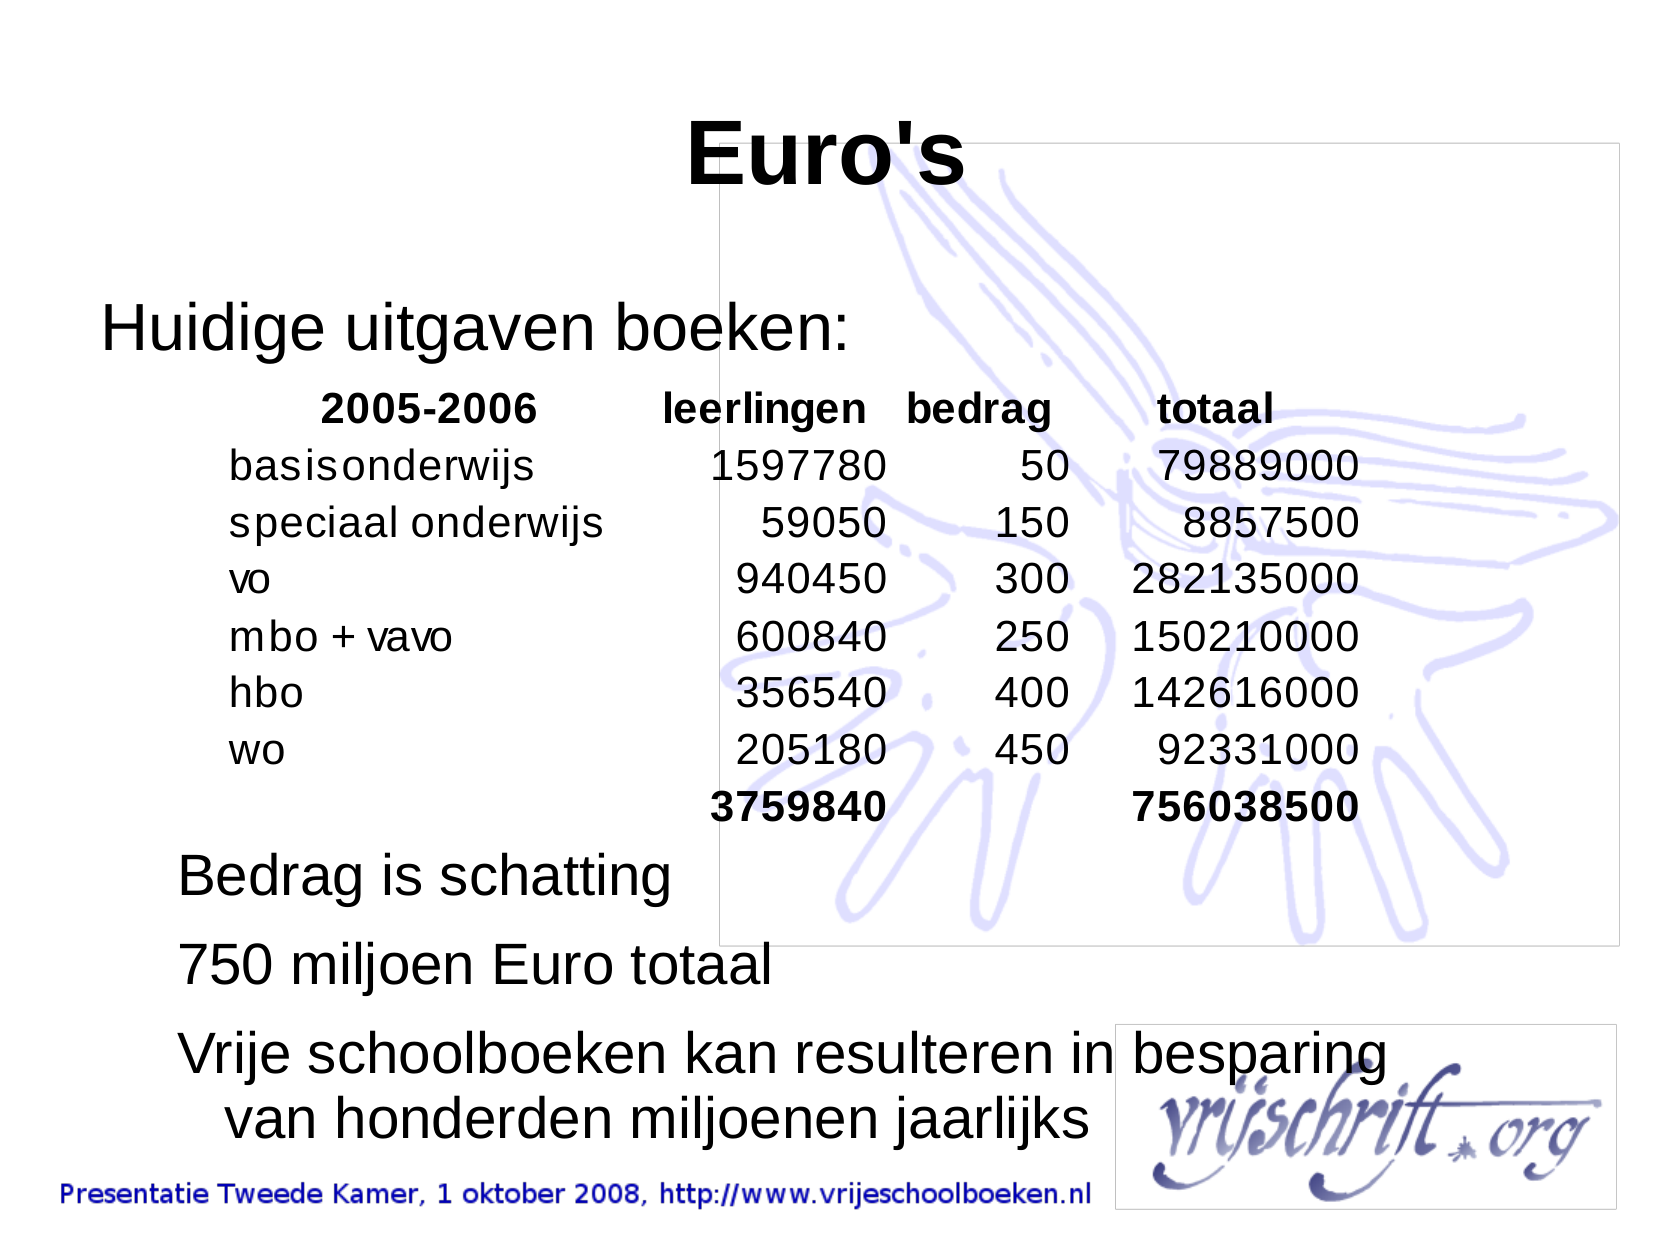

# Euro's
Huidige uitgaven boeken:
Bedrag is schatting
750 miljoen Euro totaal
Vrije schoolboeken kan resulteren in besparing
van honderden miljoenen jaarlijks